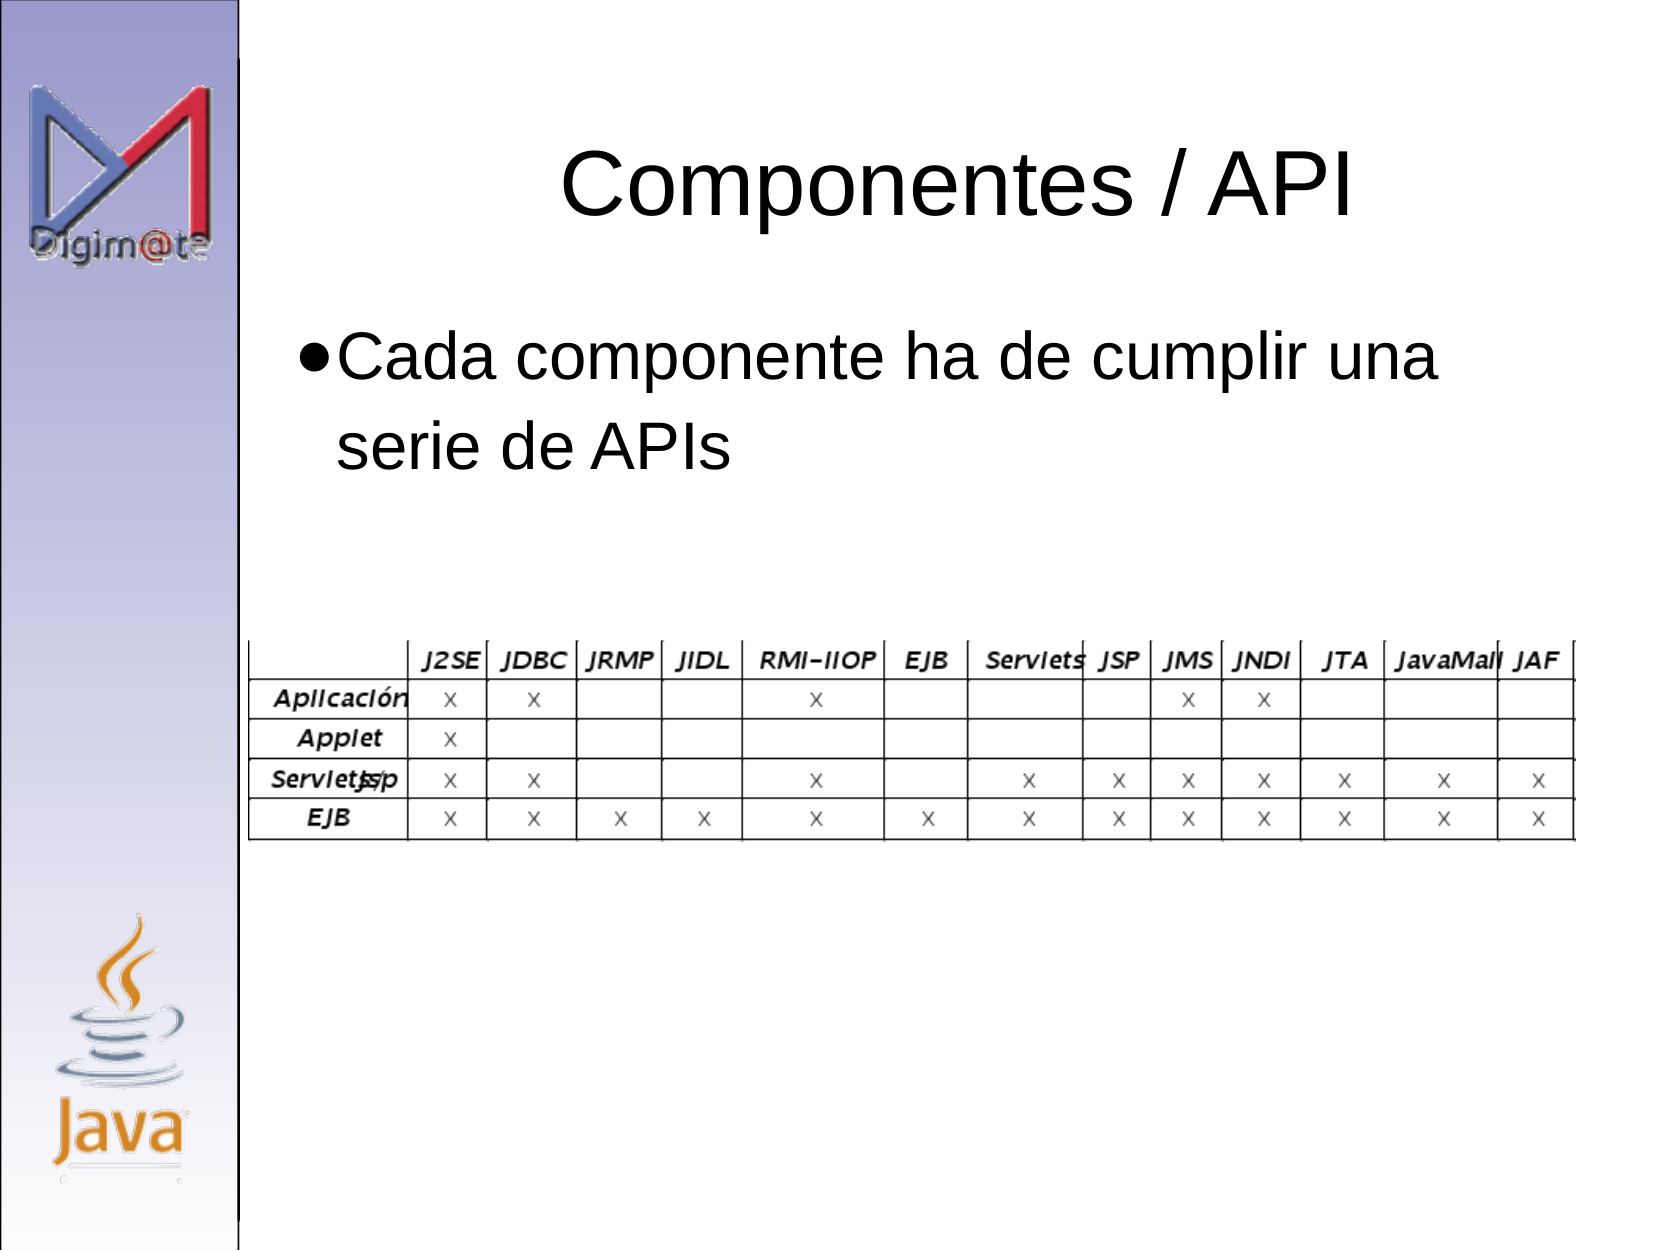

# Componentes / API
Cada componente ha de cumplir una serie de APIs